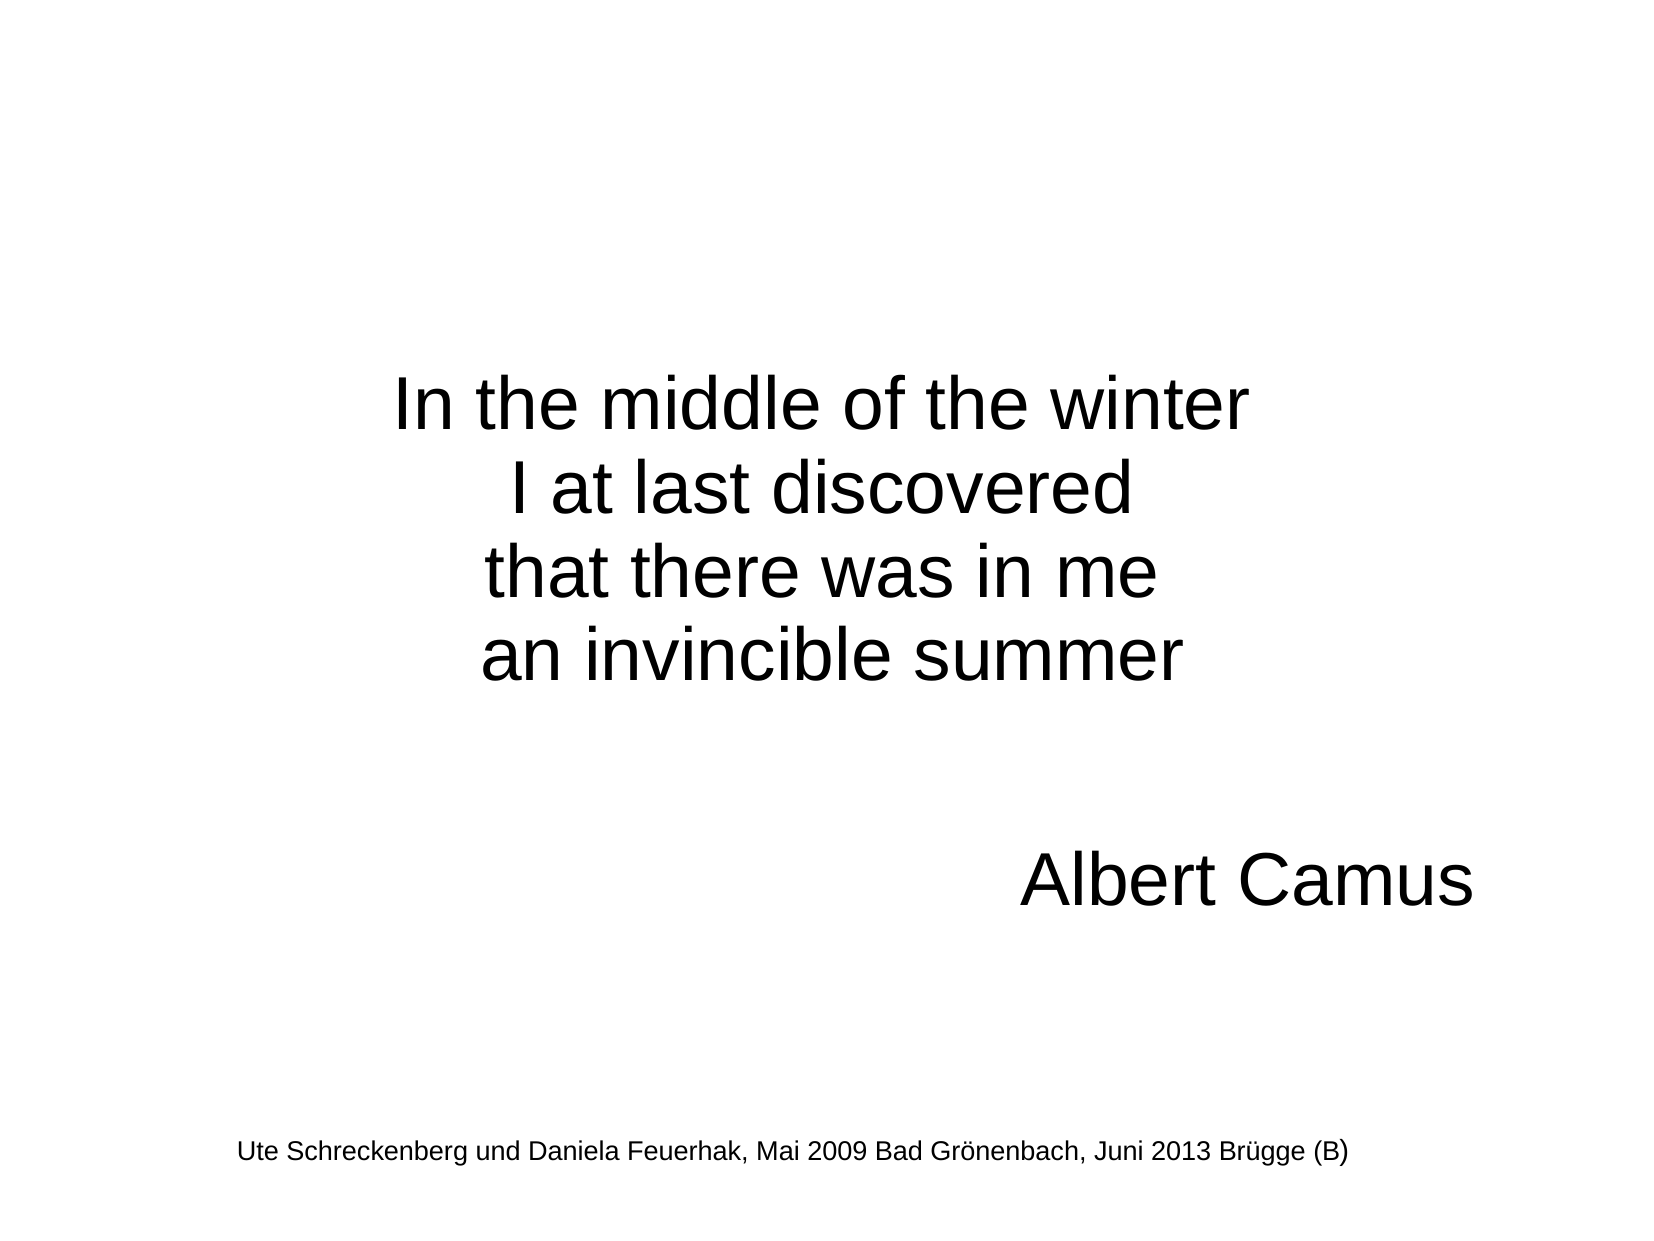

In the middle of the winter
I at last discovered
that there was in me
an invincible summer
						Albert Camus
 Ute Schreckenberg und Daniela Feuerhak, Mai 2009 Bad Grönenbach, Juni 2013 Brügge (B)